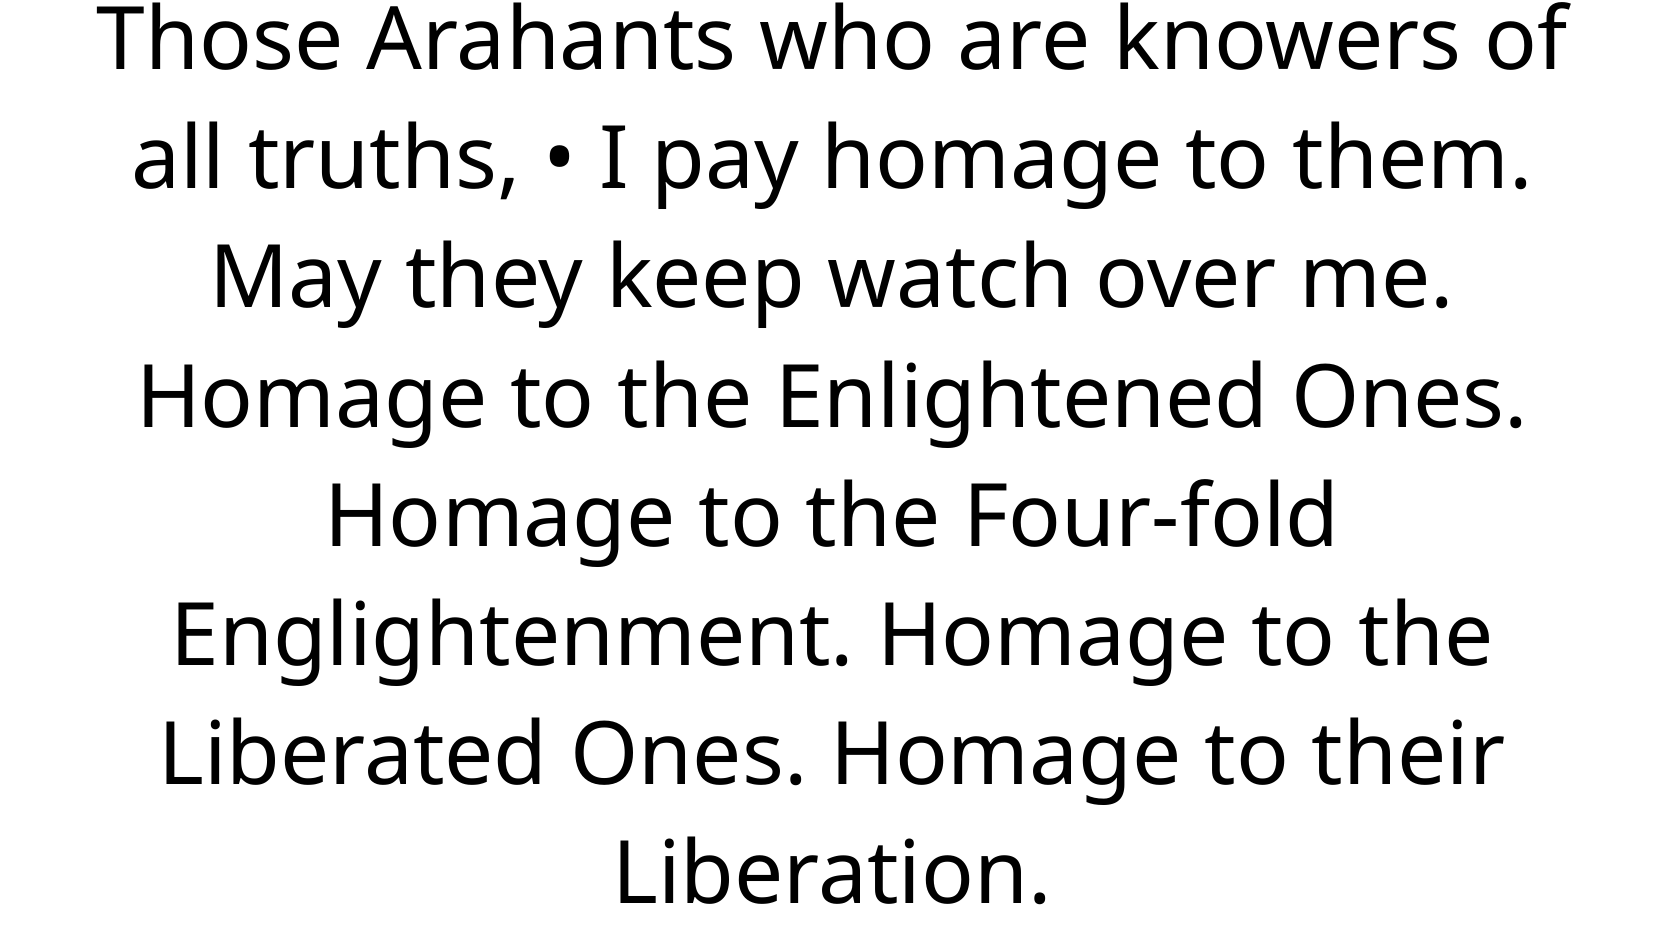

# Those Arahants who are knowers of all truths, • I pay homage to them. May they keep watch over me. Homage to the Enlightened Ones. Homage to the Four-fold Englightenment. Homage to the Liberated Ones. Homage to their Liberation.